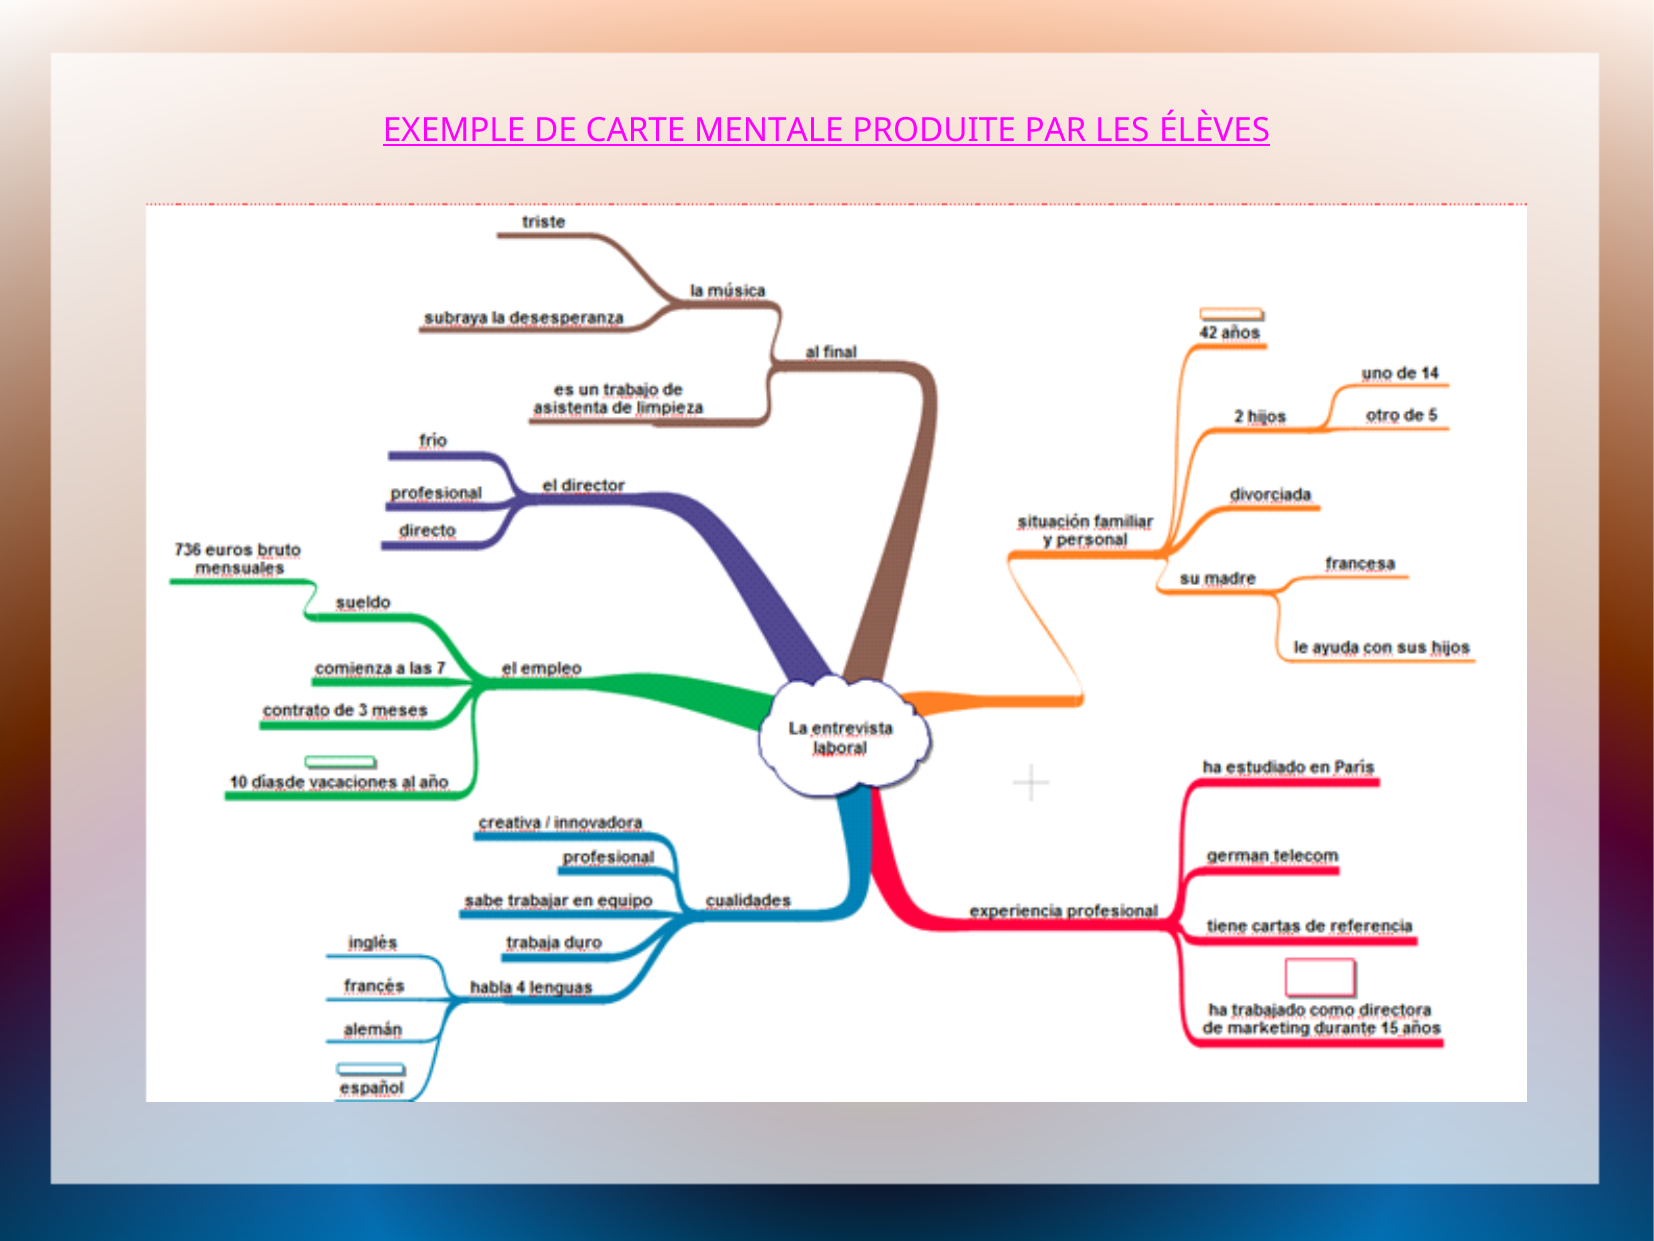

# EXEMPLE DE CARTE MENTALE PRODUITE PAR LES ÉLÈVES